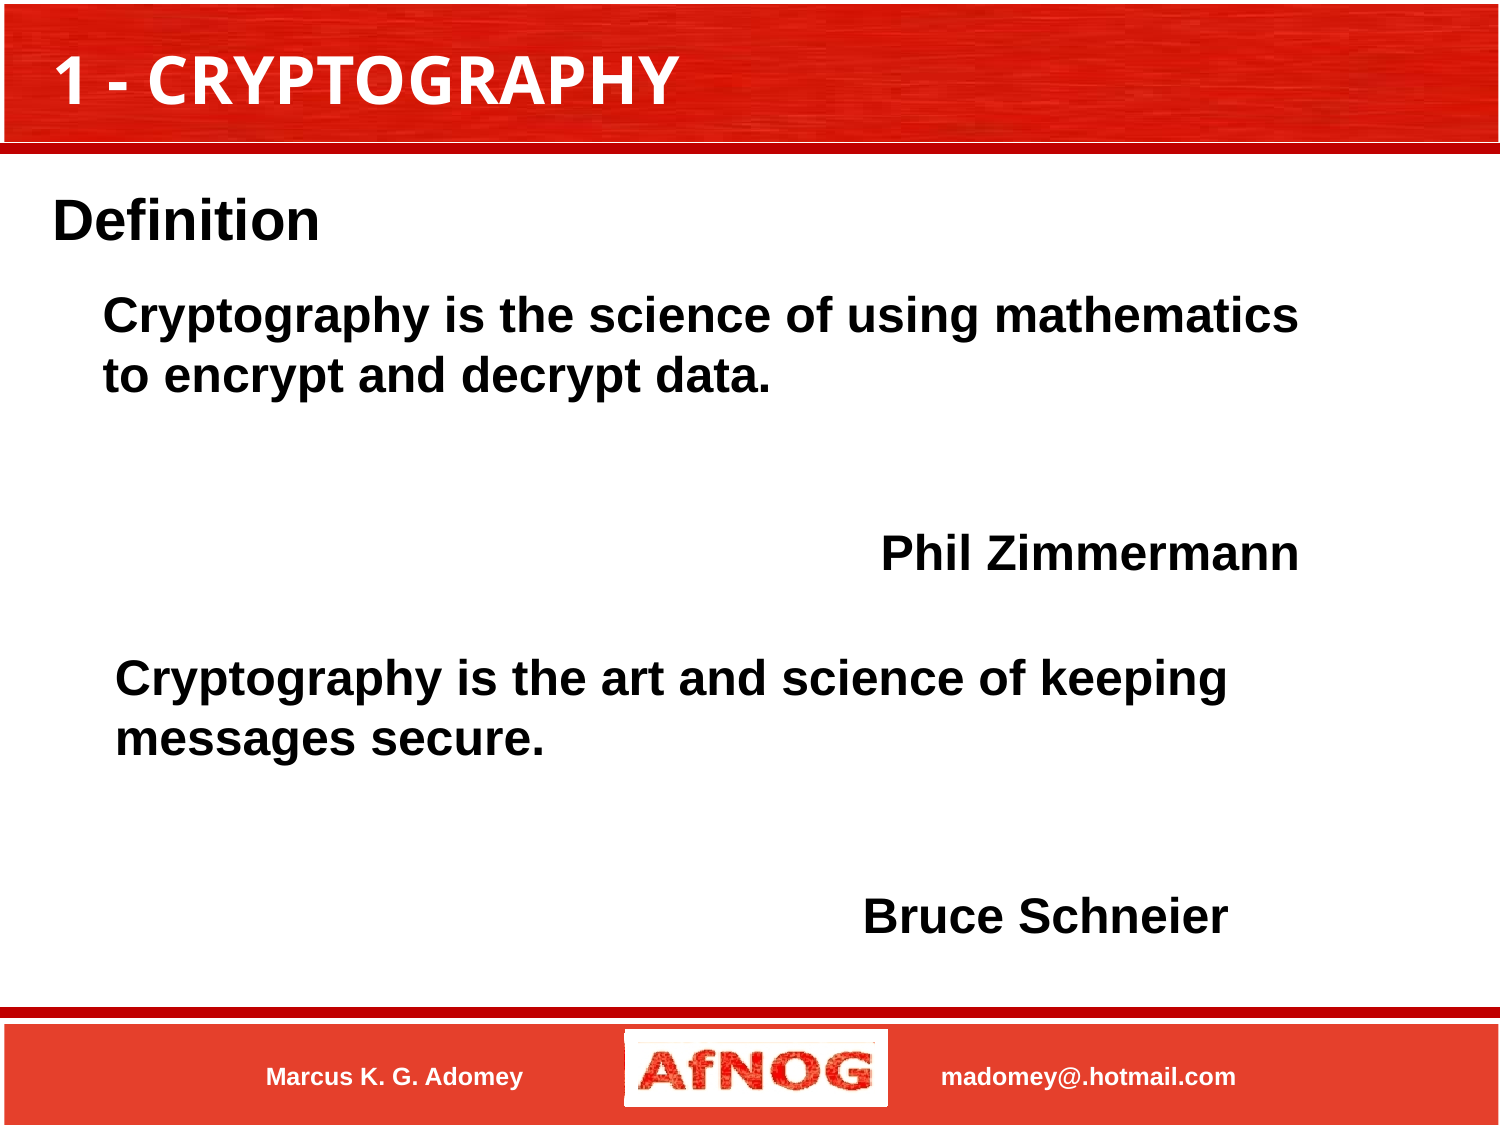

1 - CRYPTOGRAPHY
Definition
Cryptography is the science of using mathematics to encrypt and decrypt data.
Phil Zimmermann
Cryptography is the art and science of keeping messages secure.
Bruce Schneier